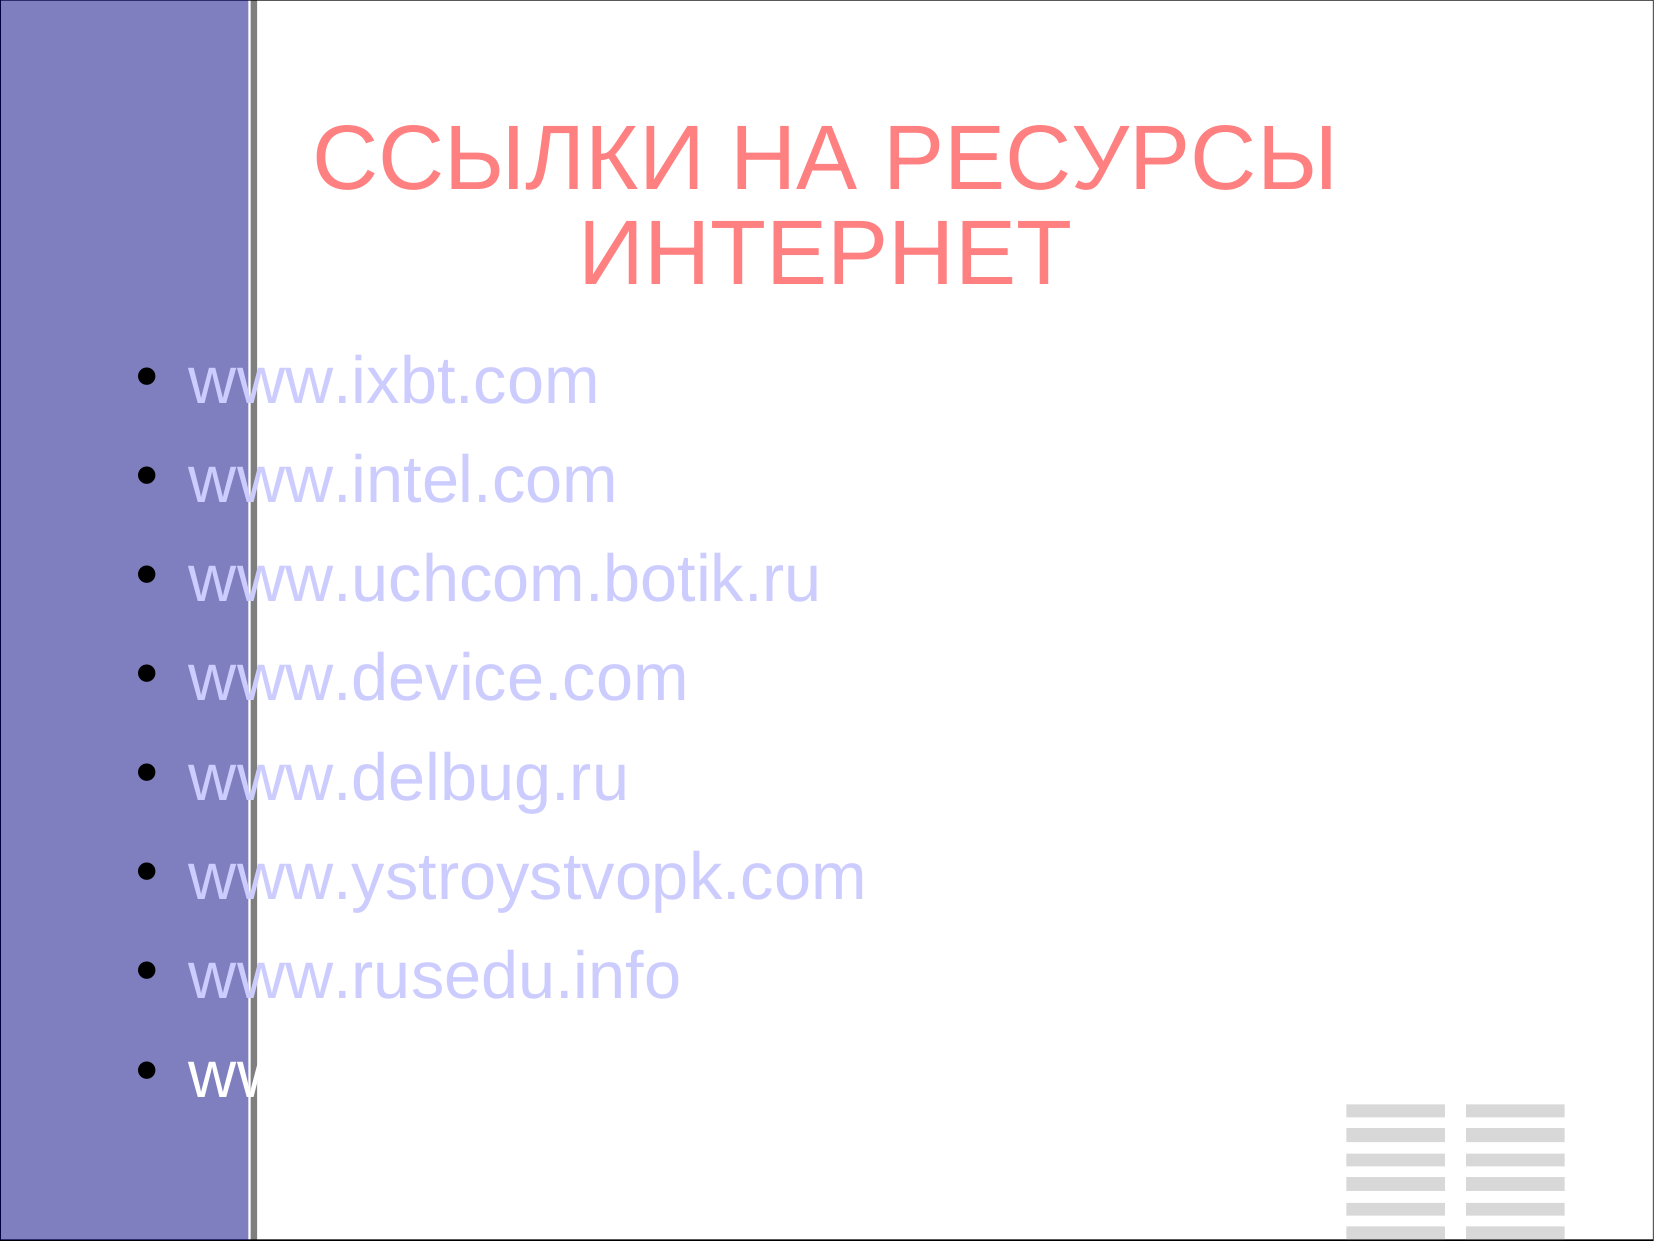

# ССЫЛКИ НА РЕСУРСЫ ИНТЕРНЕТ
www.ixbt.com
www.intel.com
www.uchcom.botik.ru
www.device.com
www.delbug.ru
www.ystroystvopk.com
www.rusedu.info
www.festival1.september.ru/articles/502330/